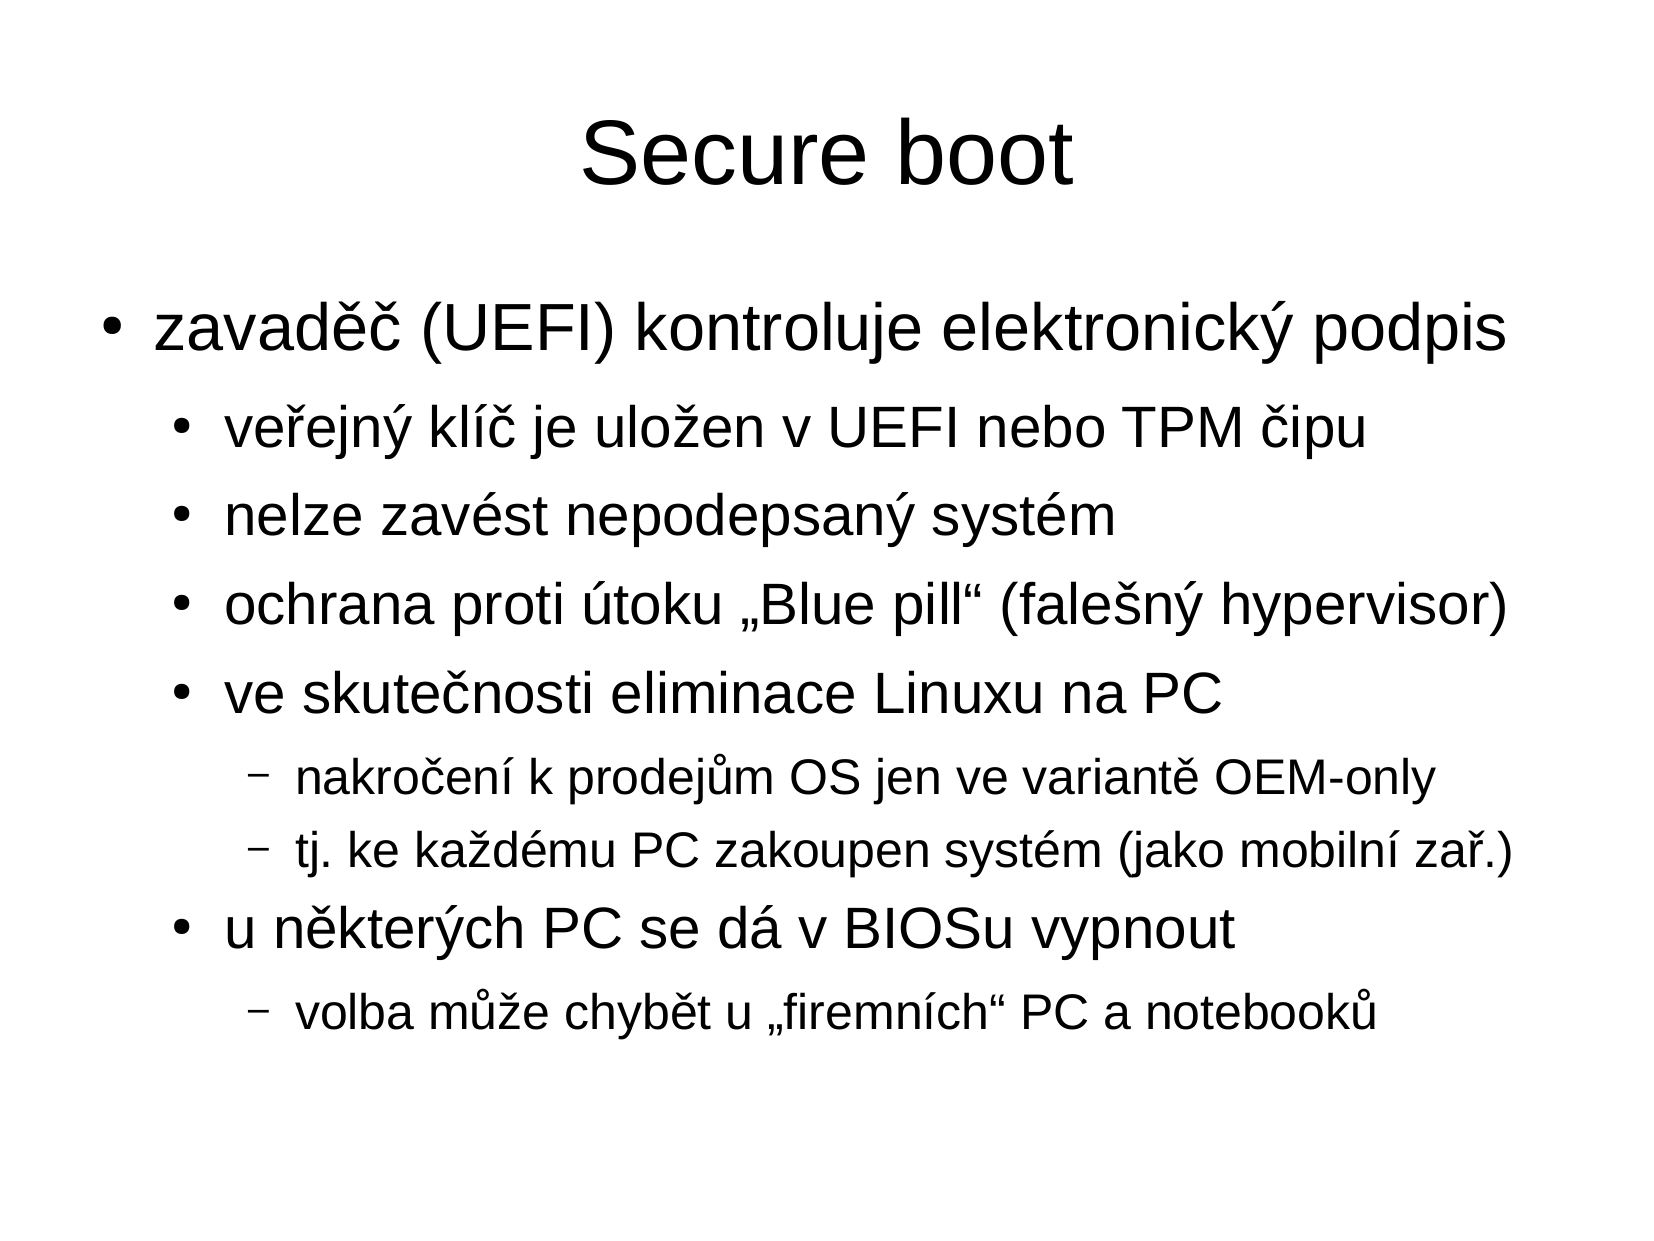

# Secure boot
zavaděč (UEFI) kontroluje elektronický podpis
veřejný klíč je uložen v UEFI nebo TPM čipu
nelze zavést nepodepsaný systém
ochrana proti útoku „Blue pill“ (falešný hypervisor)
ve skutečnosti eliminace Linuxu na PC
nakročení k prodejům OS jen ve variantě OEM-only
tj. ke každému PC zakoupen systém (jako mobilní zař.)
u některých PC se dá v BIOSu vypnout
volba může chybět u „firemních“ PC a notebooků